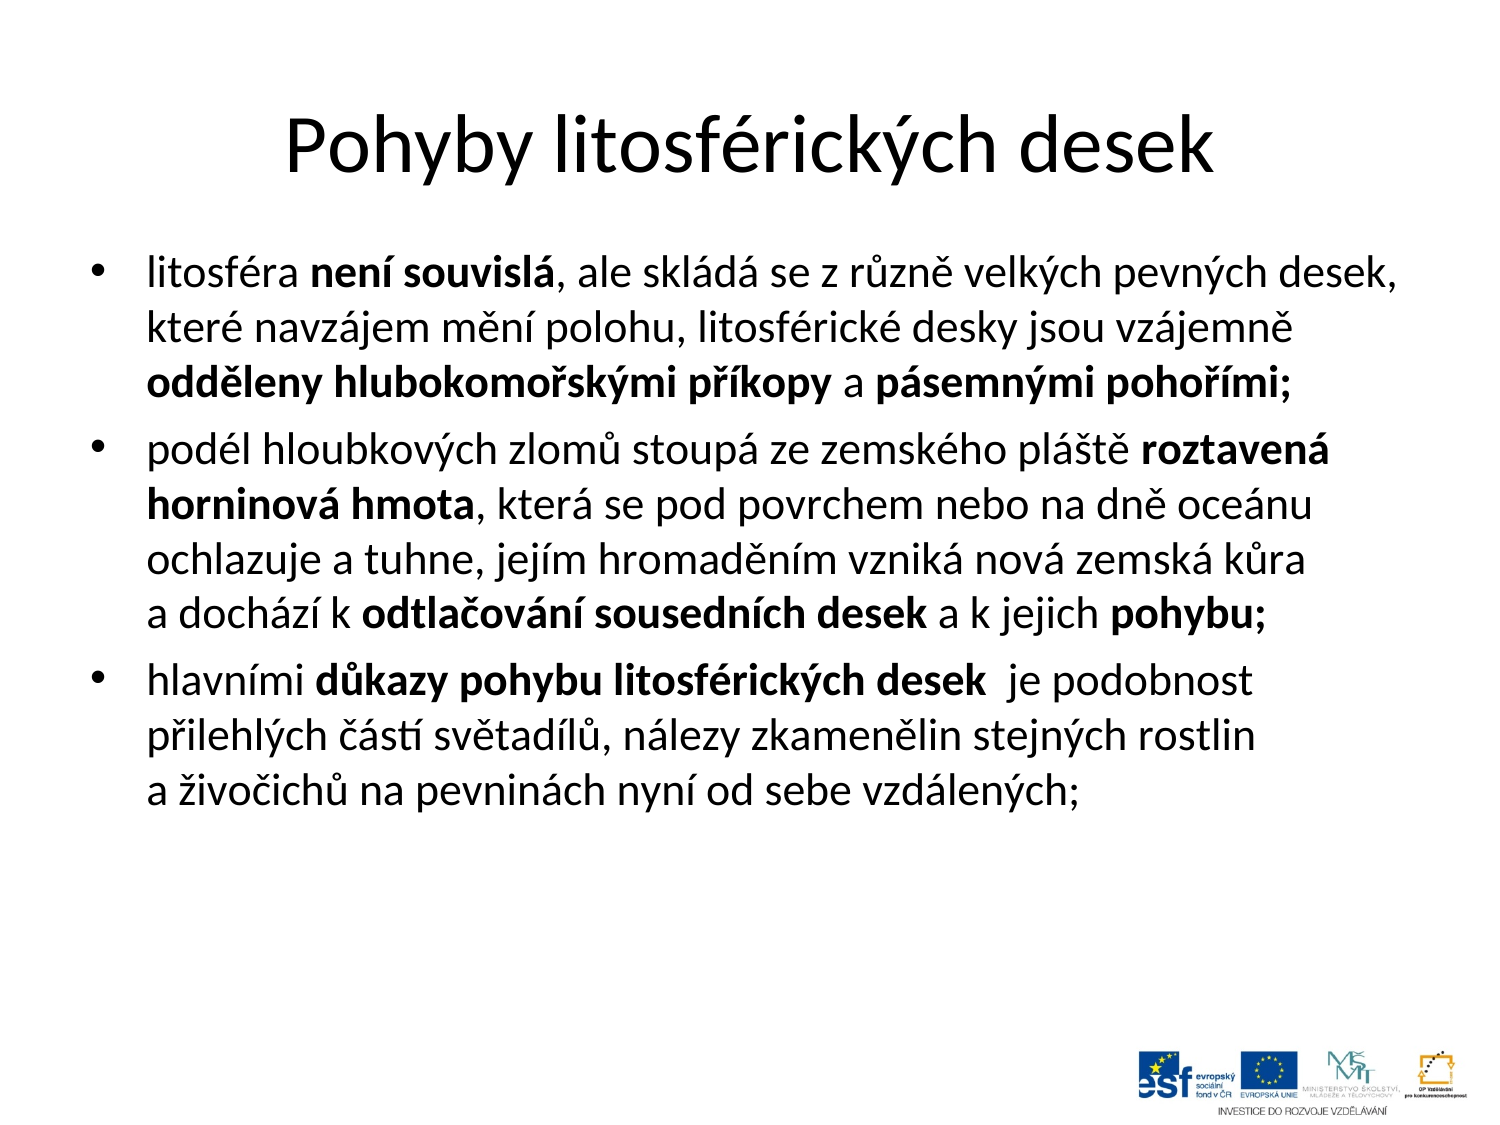

# Pohyby litosférických desek
litosféra není souvislá, ale skládá se z různě velkých pevných desek, které navzájem mění polohu, litosférické desky jsou vzájemně odděleny hlubokomořskými příkopy a pásemnými pohořími;
podél hloubkových zlomů stoupá ze zemského pláště roztavená horninová hmota, která se pod povrchem nebo na dně oceánu ochlazuje a tuhne, jejím hromaděním vzniká nová zemská kůra
a dochází k odtlačování sousedních desek a k jejich pohybu;
hlavními důkazy pohybu litosférických desek je podobnost přilehlých částí světadílů, nálezy zkamenělin stejných rostlin
a živočichů na pevninách nyní od sebe vzdálených;